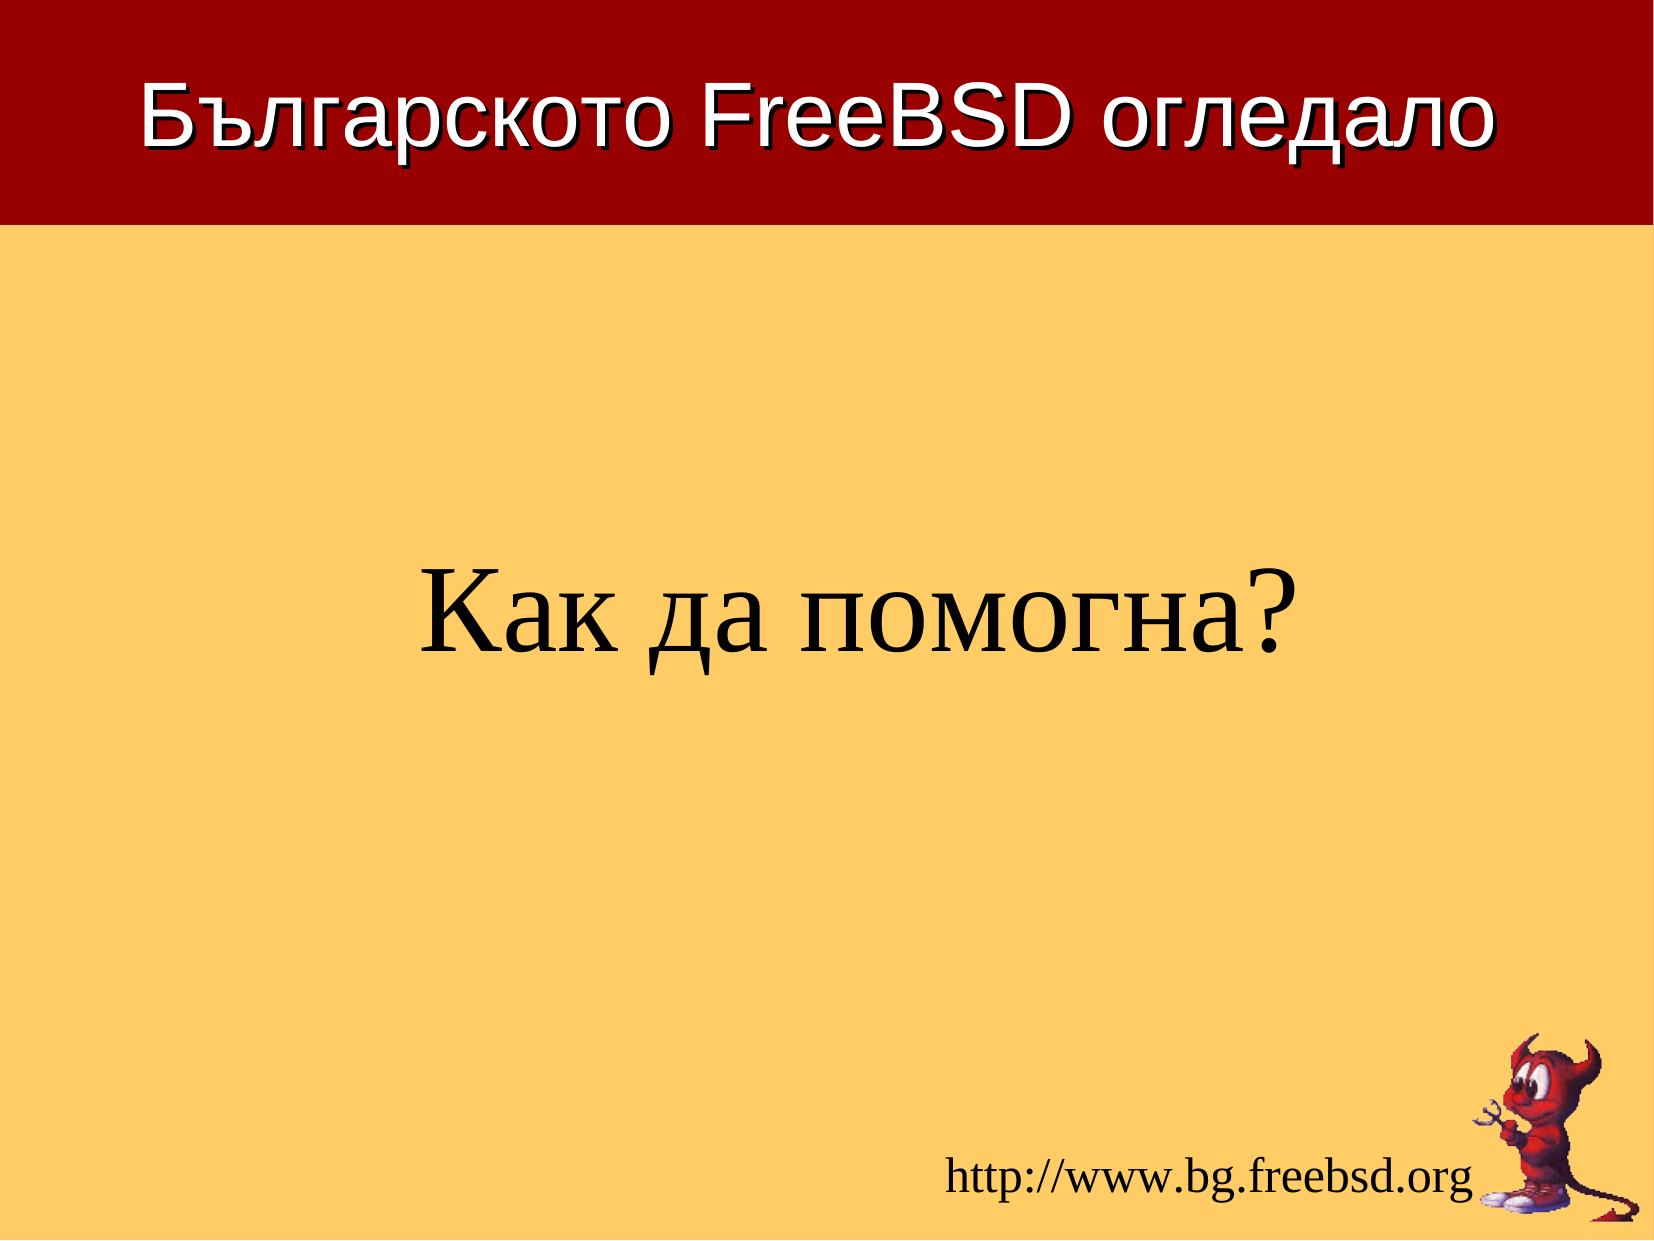

# Българското FreeBSD огледало
Как да помогна?
http://www.bg.freebsd.org